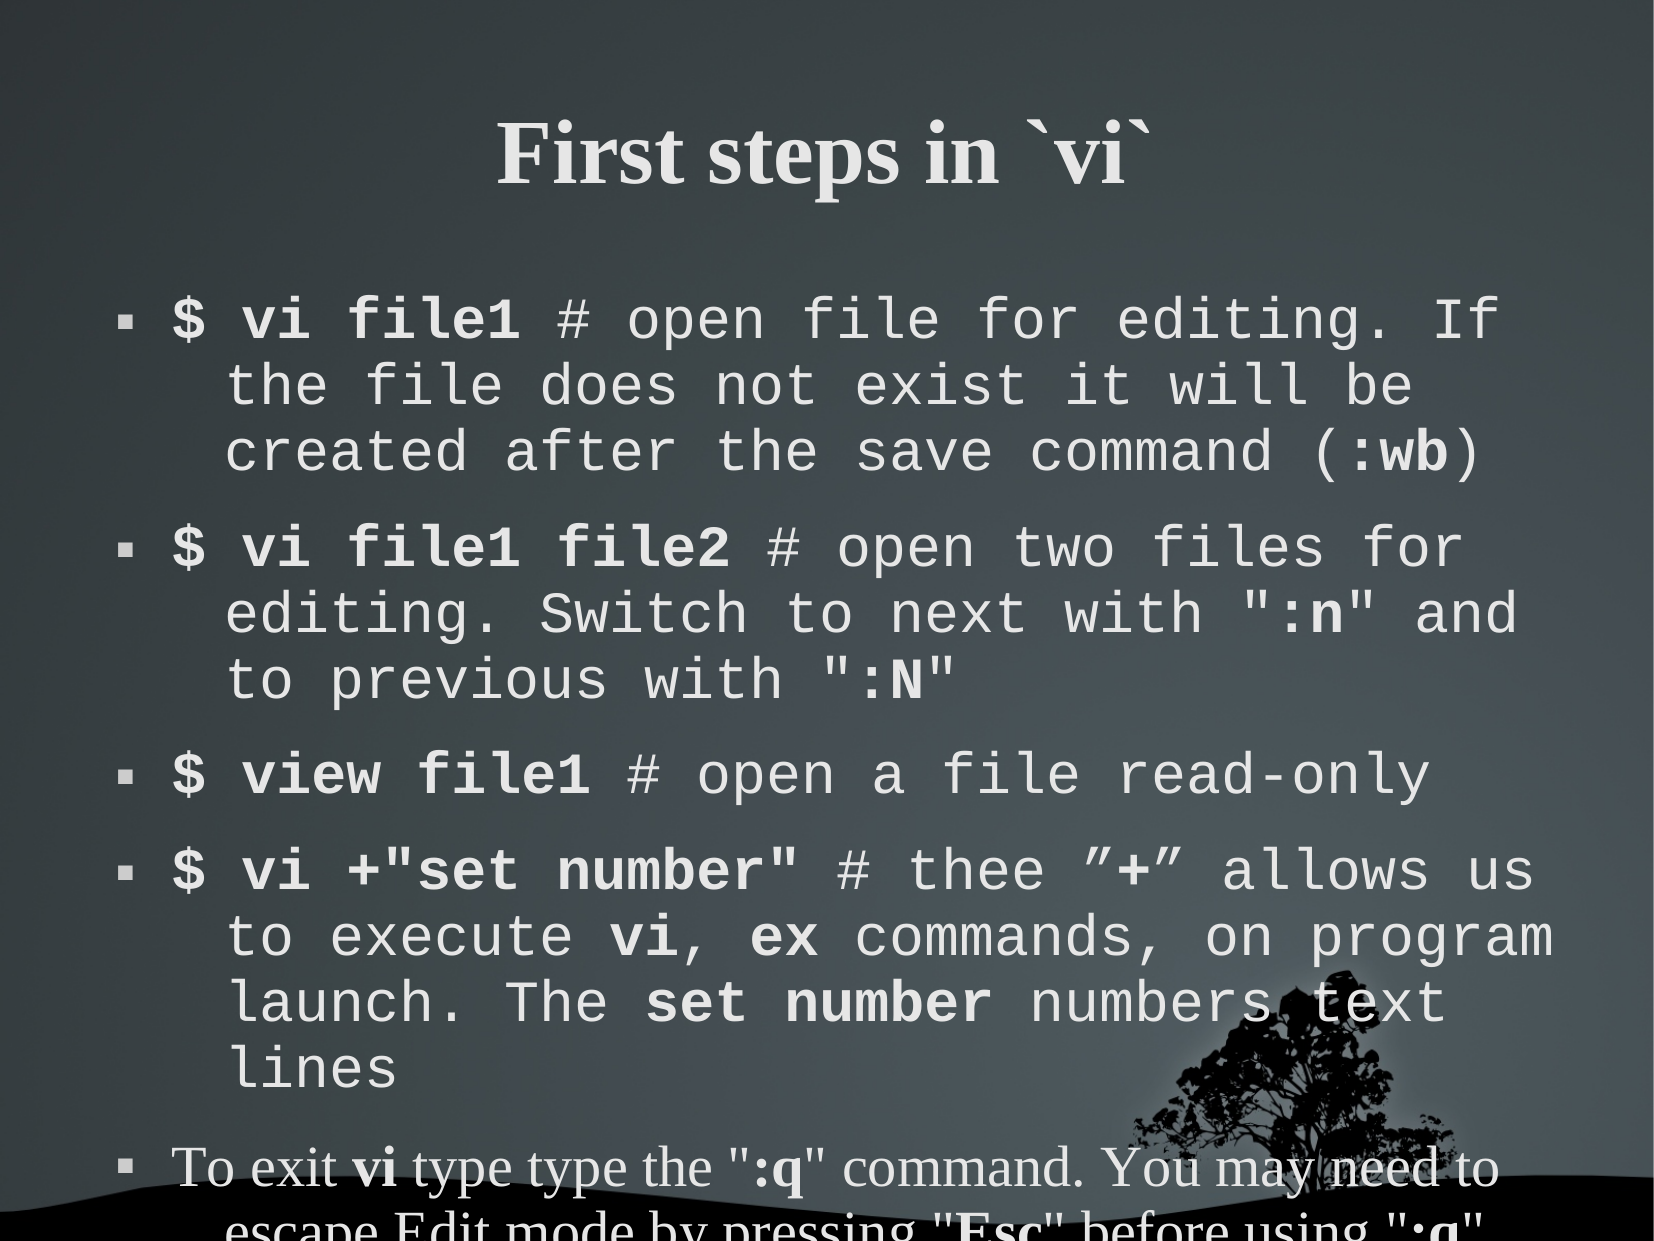

# First steps in `vi`
$ vi file1 # open file for editing. If the file does not exist it will be created after the save command (:wb)
$ vi file1 file2 # open two files for editing. Switch to next with ":n" and to previous with ":N"
$ view file1 # open a file read-only
$ vi +"set number" # thee ”+” allows us to execute vi, ex commands, on program launch. The set number numbers text lines
To exit vi type type the ":q" command. You may need to escape Edit mode by pressing "Esc" before using ":q"